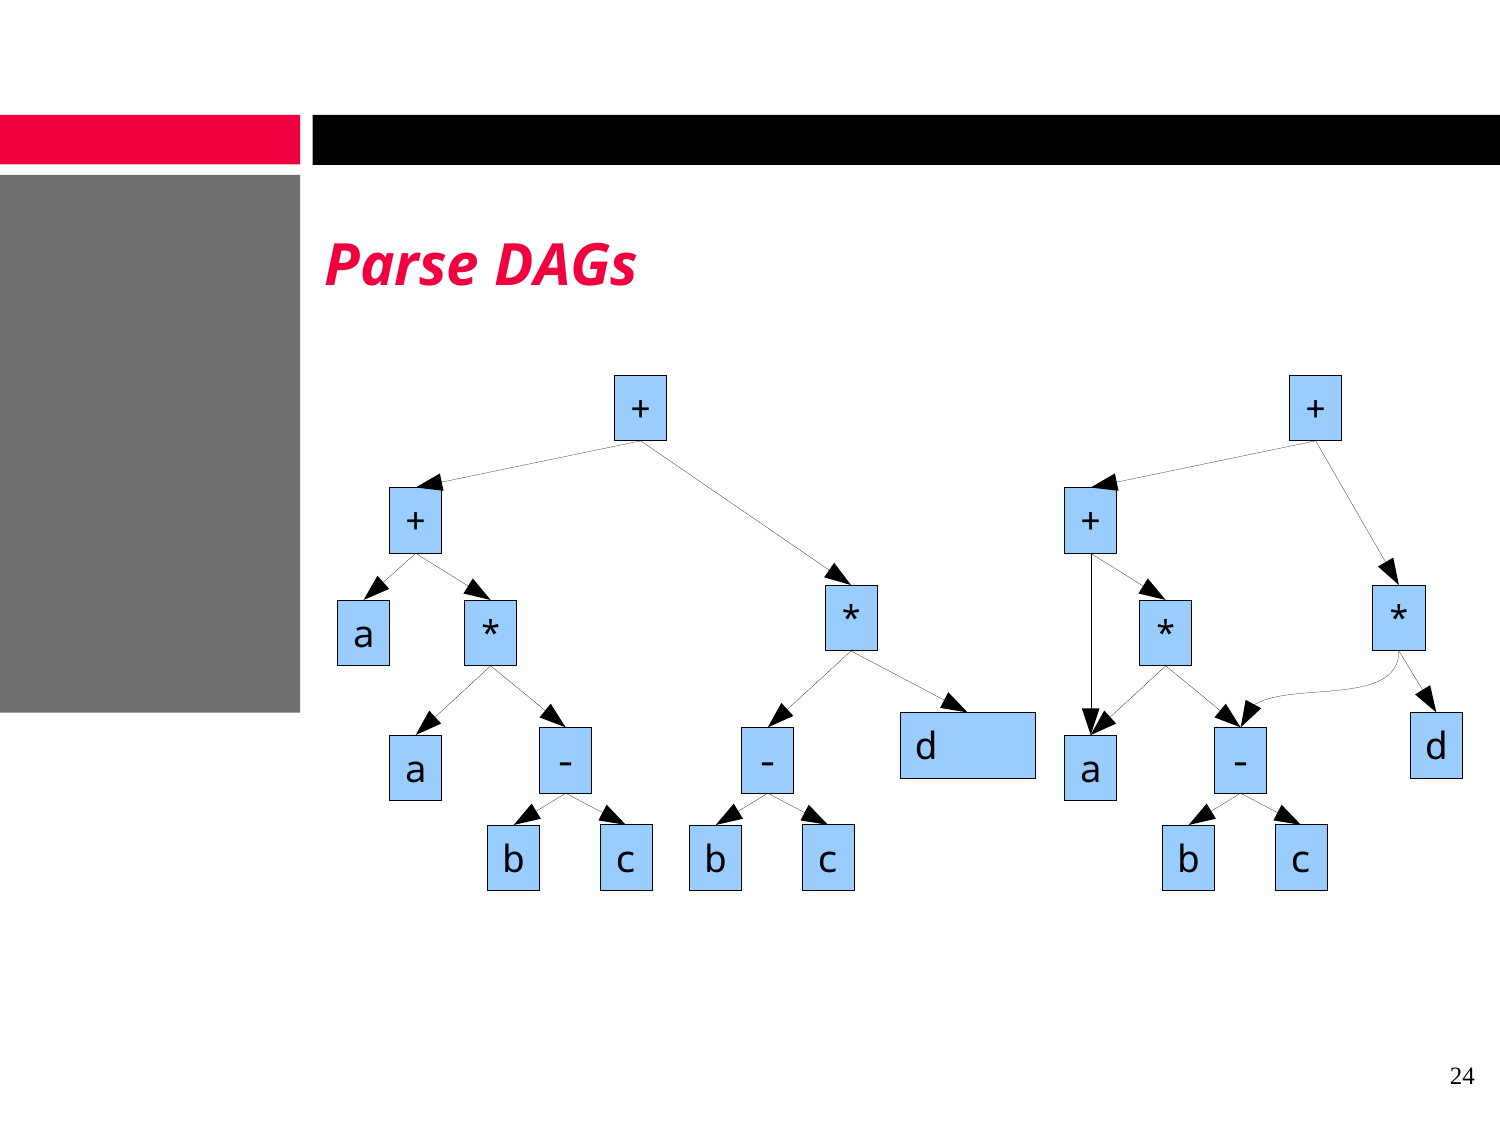

# Parse DAGs
+
+
+
+
*
*
a
*
*
d
d
-
-
-
a
a
c
c
c
b
b
b
24